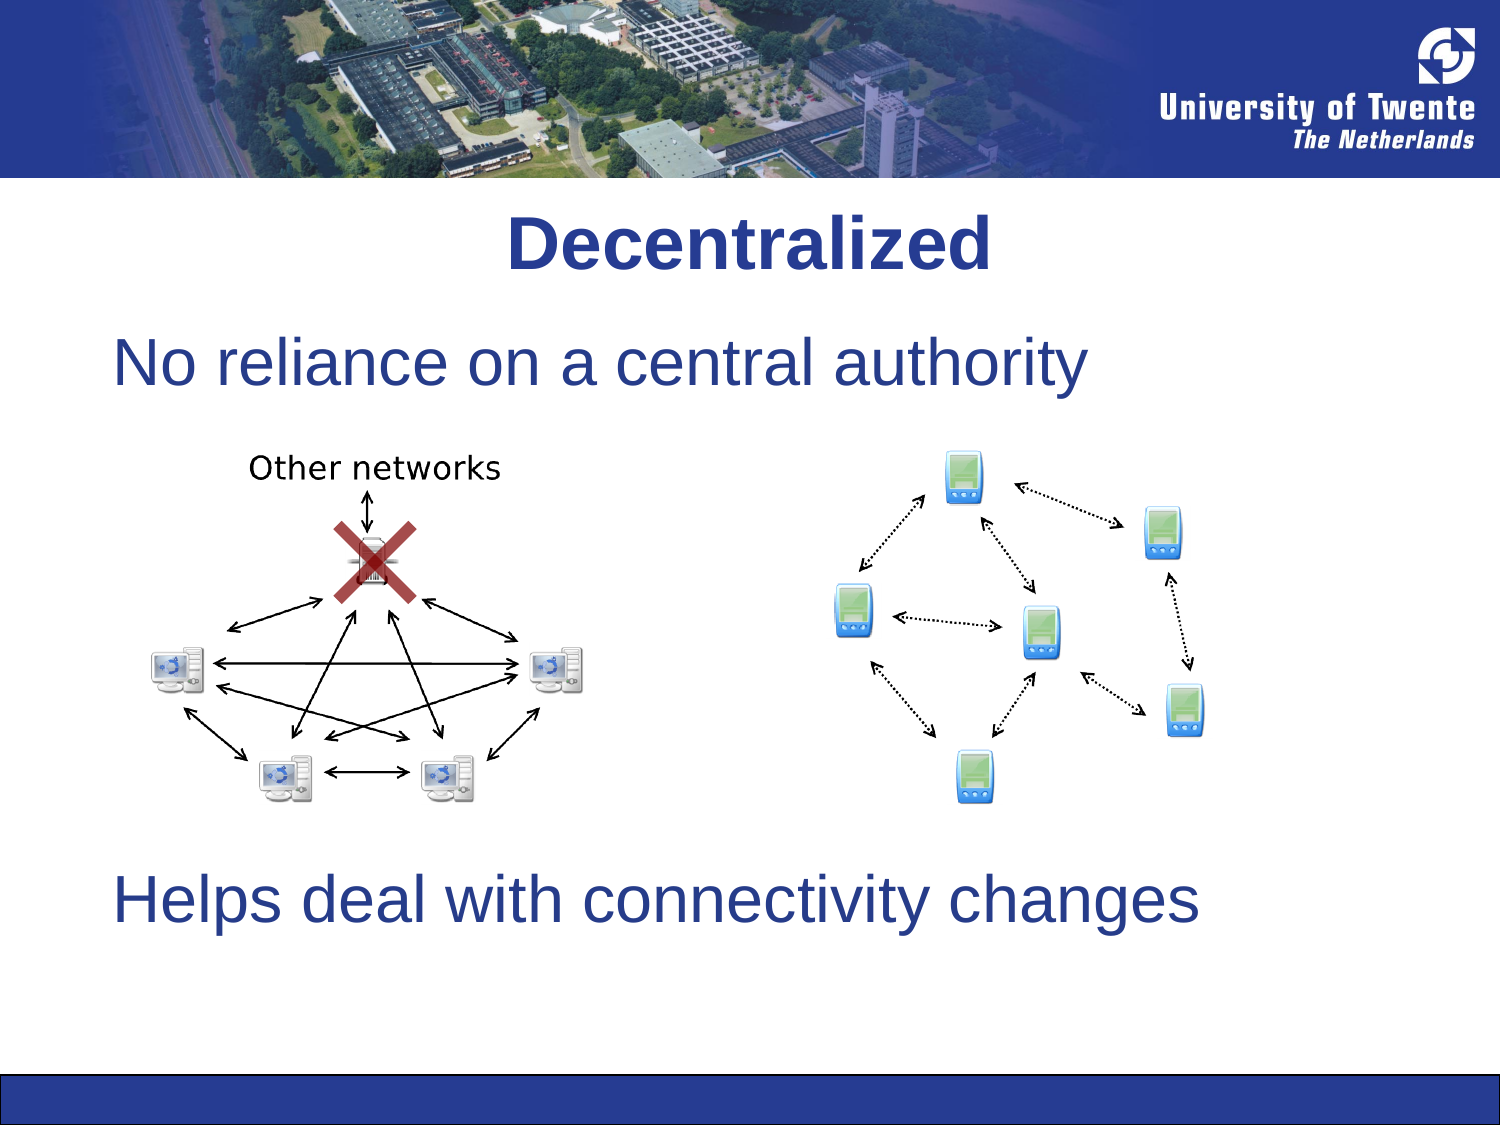

# Decentralized
No reliance on a central authority
Helps deal with connectivity changes